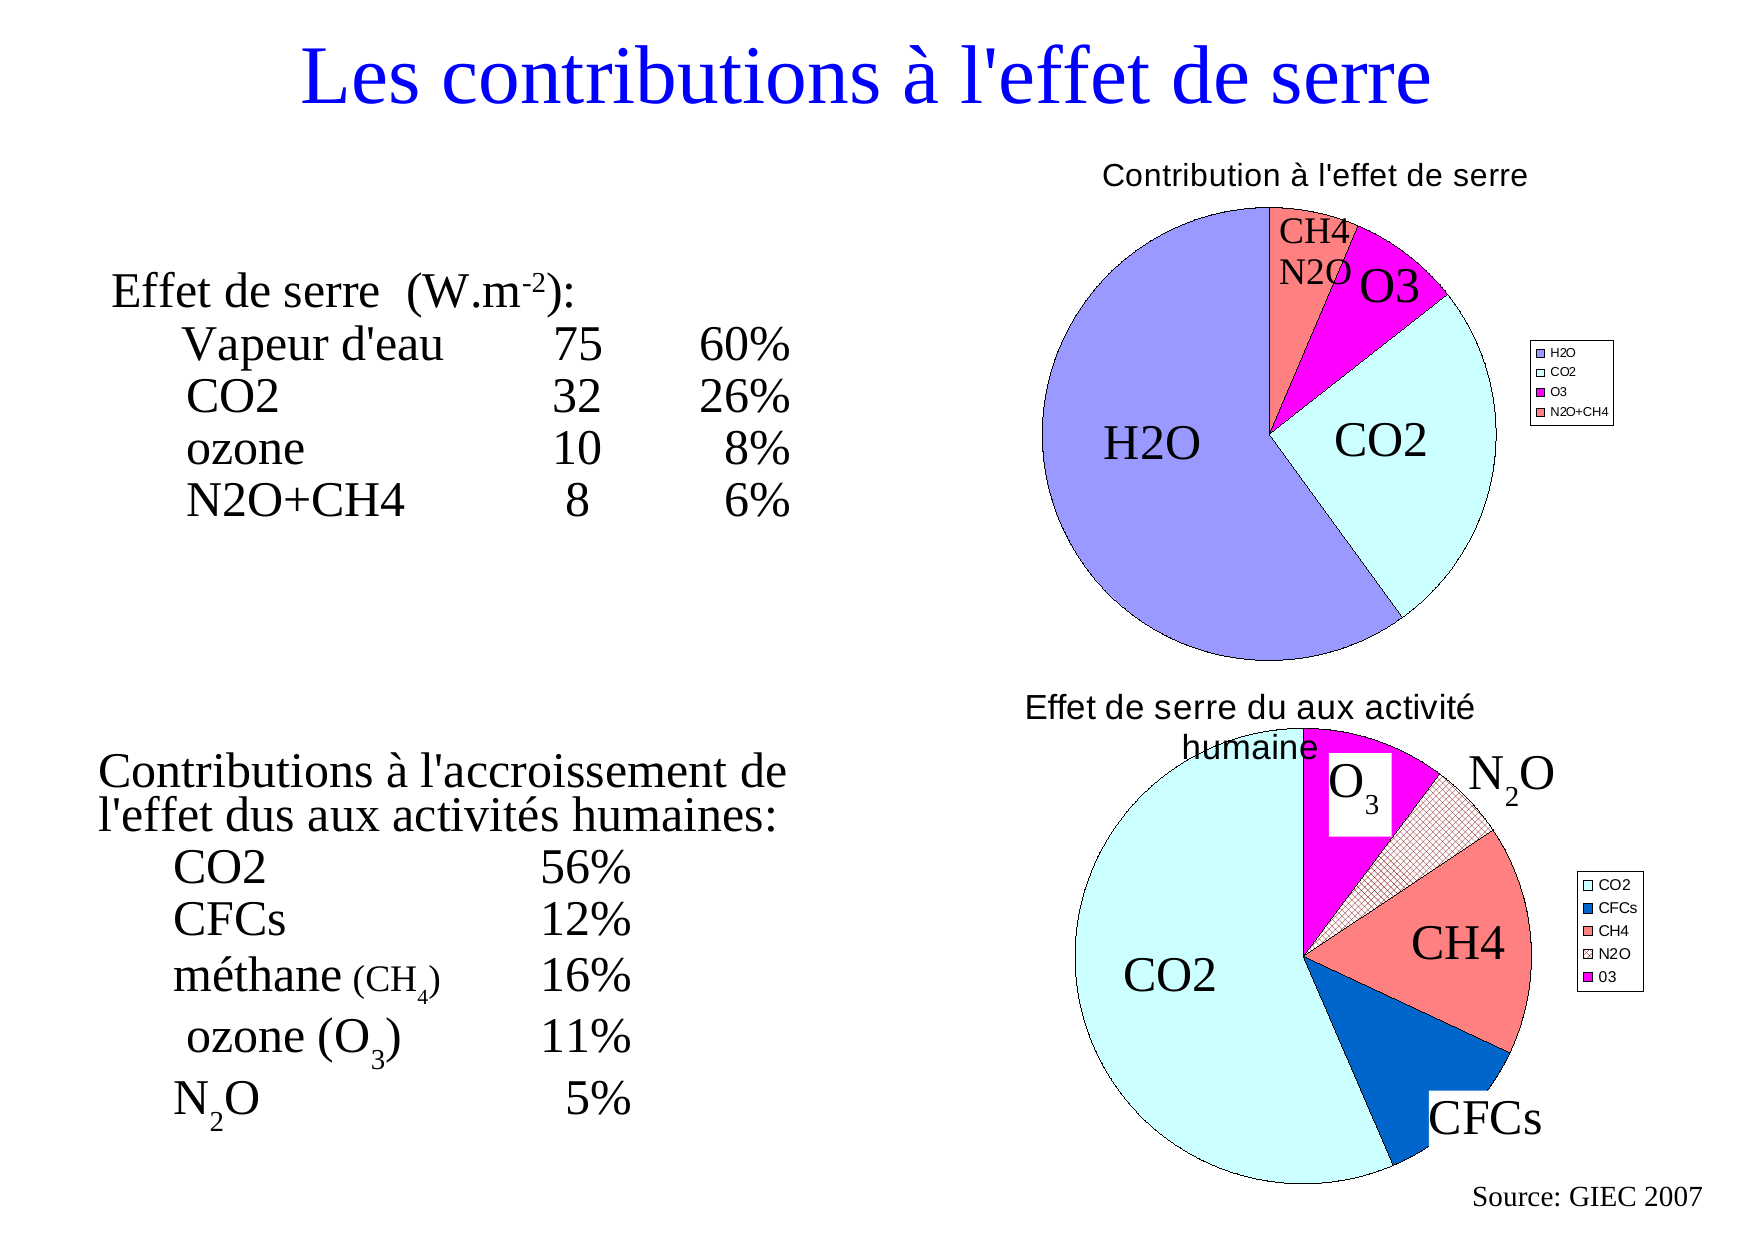

# Les contributions à l'effet de serre
### Chart: Contribution à l'effet de serre
| Category | Column 1 |
|---|---|
| H2O | 75.0 |
| CO2 | 32.0 |
| O3 | 10.0 |
| N2O+CH4 | 8.0 |CH4
N2O
O3
Effet de serre (W.m-2):
	 Vapeur d'eau	 75		60%
CO2 				32		26%
ozone 				10		 8%
N2O+CH4	 	 8		 6%
CO2
H2O
### Chart: Effet de serre du aux activité humaine
| Category | Column 1 |
|---|---|
| CO2 | 1.66 |
| CFCs | 0.34 |
| CH4 | 0.48 |
| N2O | 0.16 |
| 03 | 0.3 |
Contributions à l'accroissement de l'effet dus aux activités humaines:
CO2 				56%
CFCs				12%
méthane (CH4)		16%
 ozone (O3)		11%
N2O		 		 5%
N2O
O3
CH4
CO2
CFCs
Source: GIEC 2007